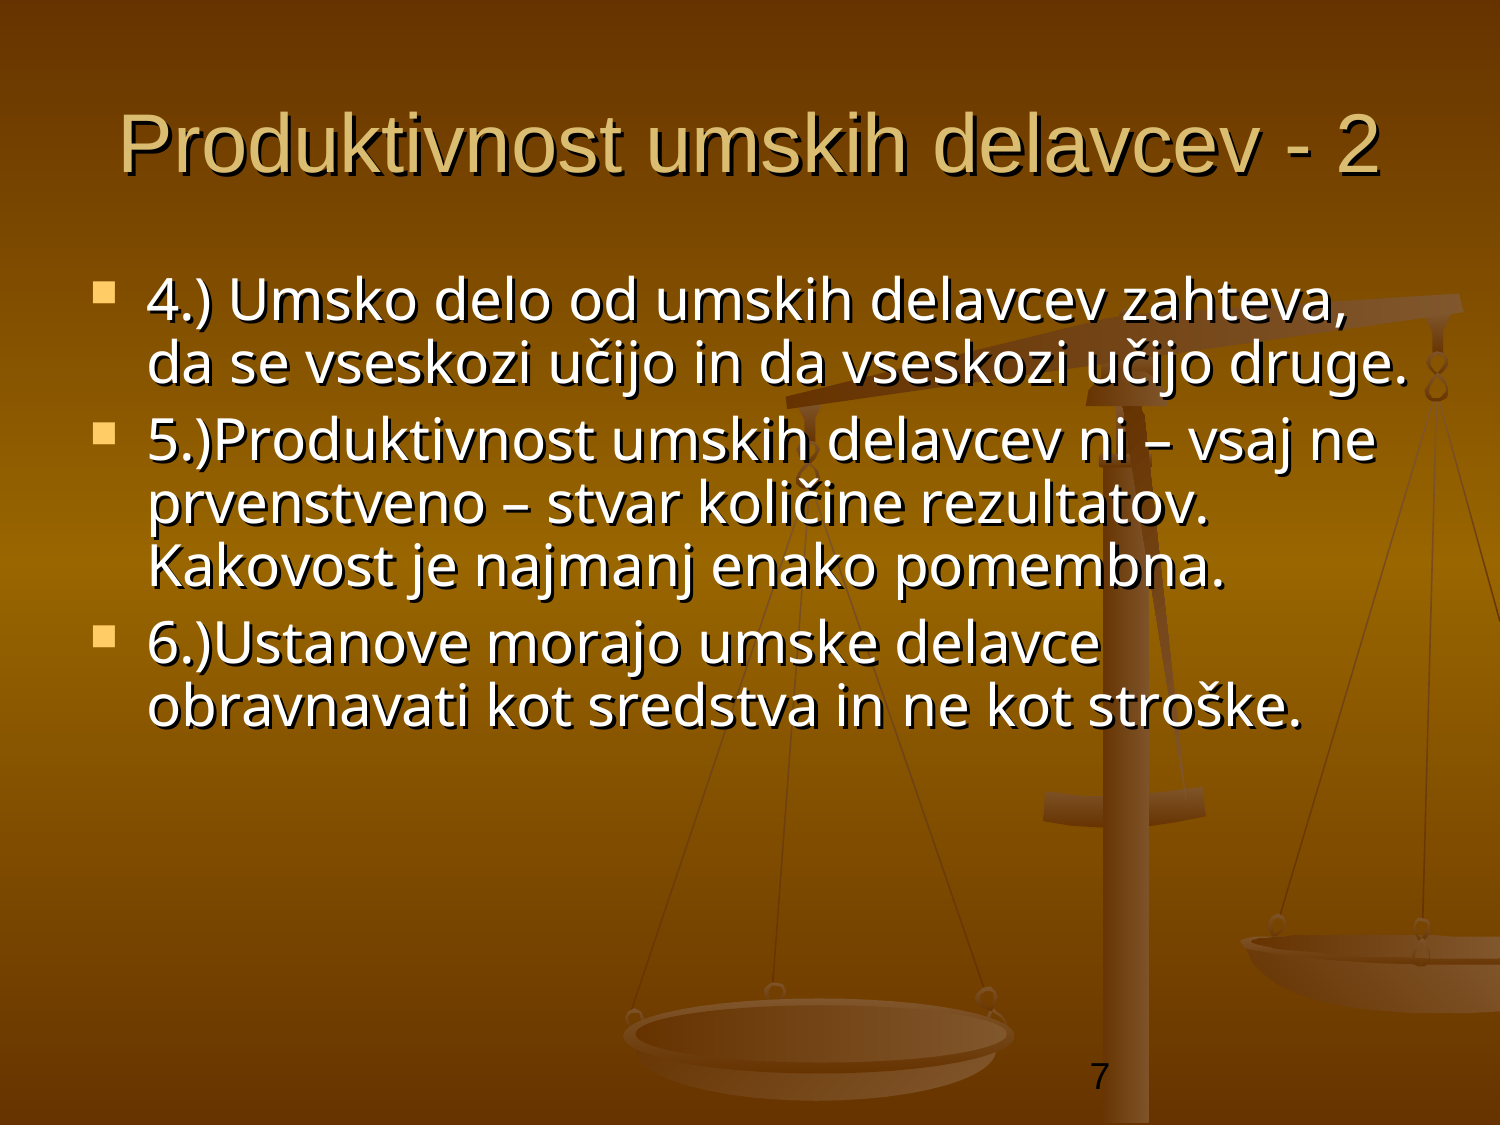

# Produktivnost umskih delavcev - 2
4.) Umsko delo od umskih delavcev zahteva, da se vseskozi učijo in da vseskozi učijo druge.
5.)Produktivnost umskih delavcev ni – vsaj ne prvenstveno – stvar količine rezultatov. Kakovost je najmanj enako pomembna.
6.)Ustanove morajo umske delavce obravnavati kot sredstva in ne kot stroške.
7